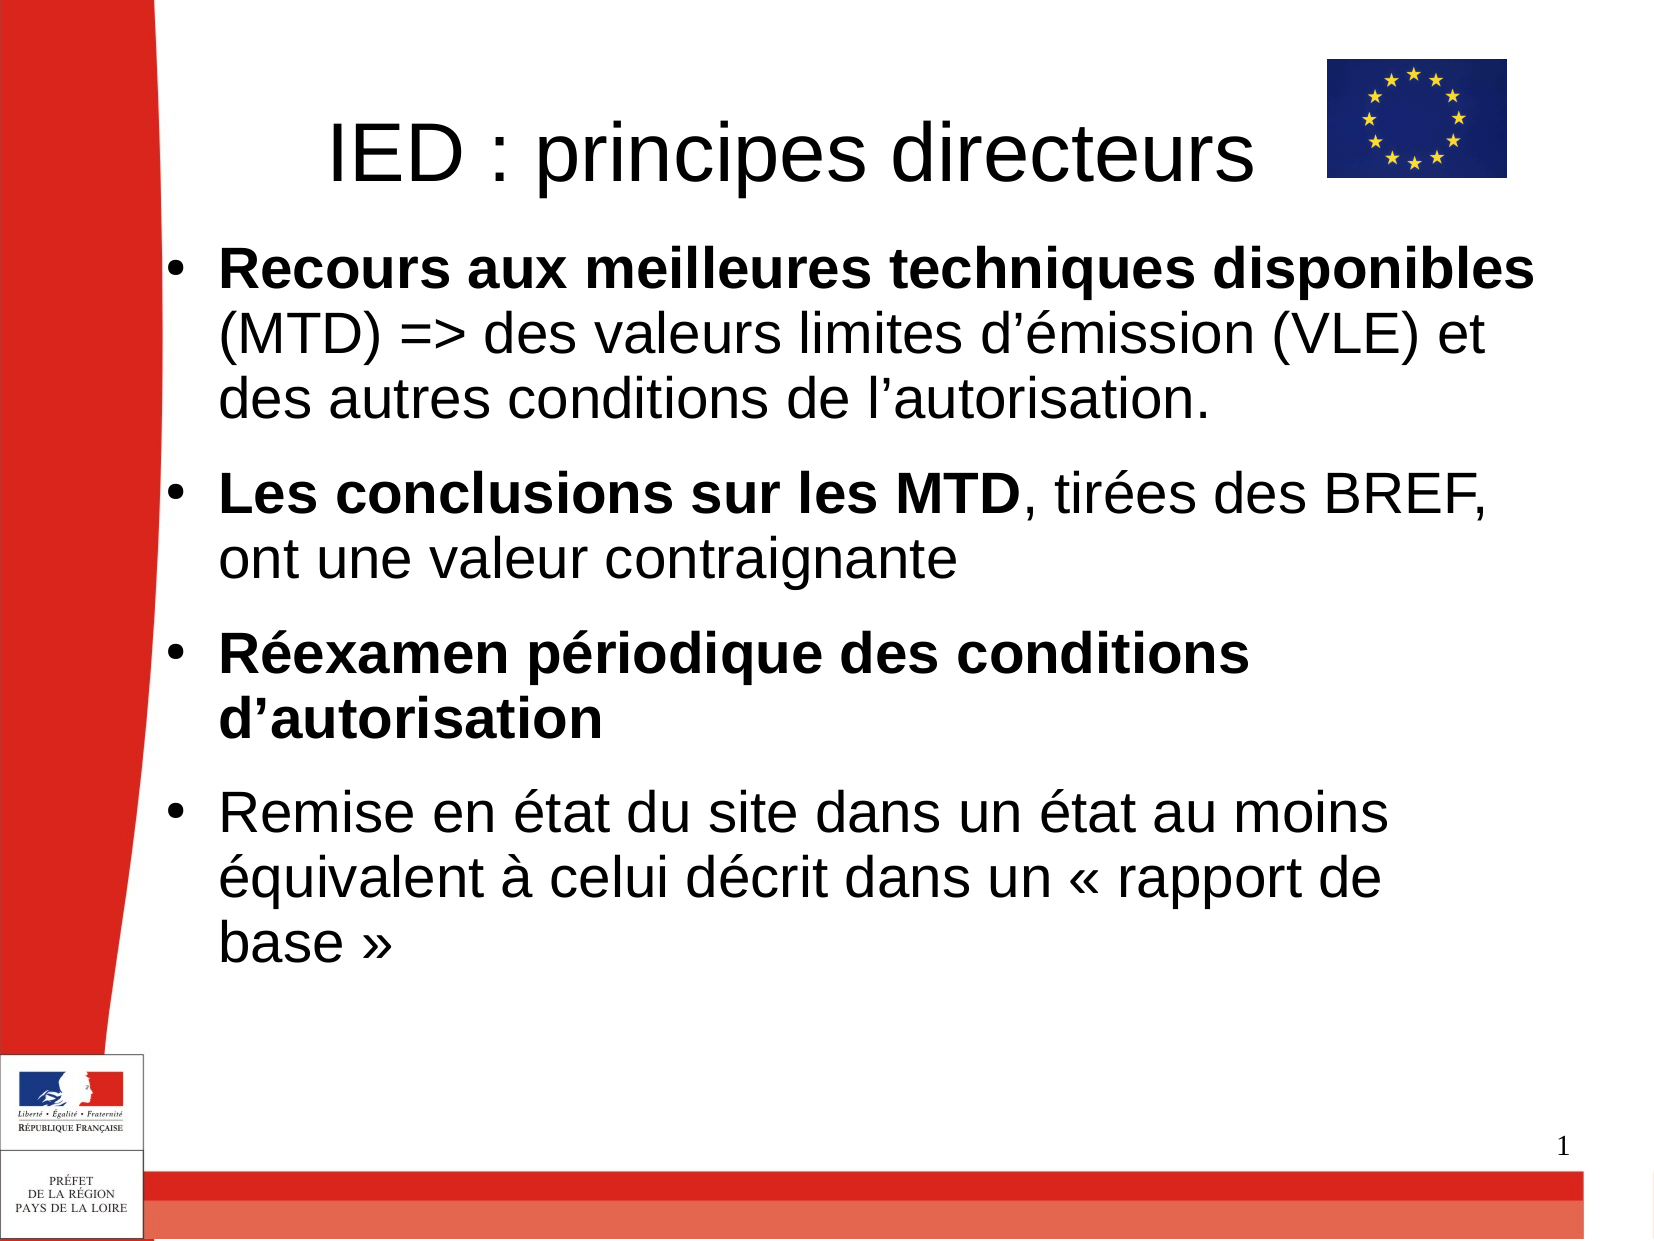

# IED : principes directeurs
Recours aux meilleures techniques disponibles (MTD) => des valeurs limites d’émission (VLE) et des autres conditions de l’autorisation.
Les conclusions sur les MTD, tirées des BREF, ont une valeur contraignante
Réexamen périodique des conditions d’autorisation
Remise en état du site dans un état au moins équivalent à celui décrit dans un « rapport de base »
1